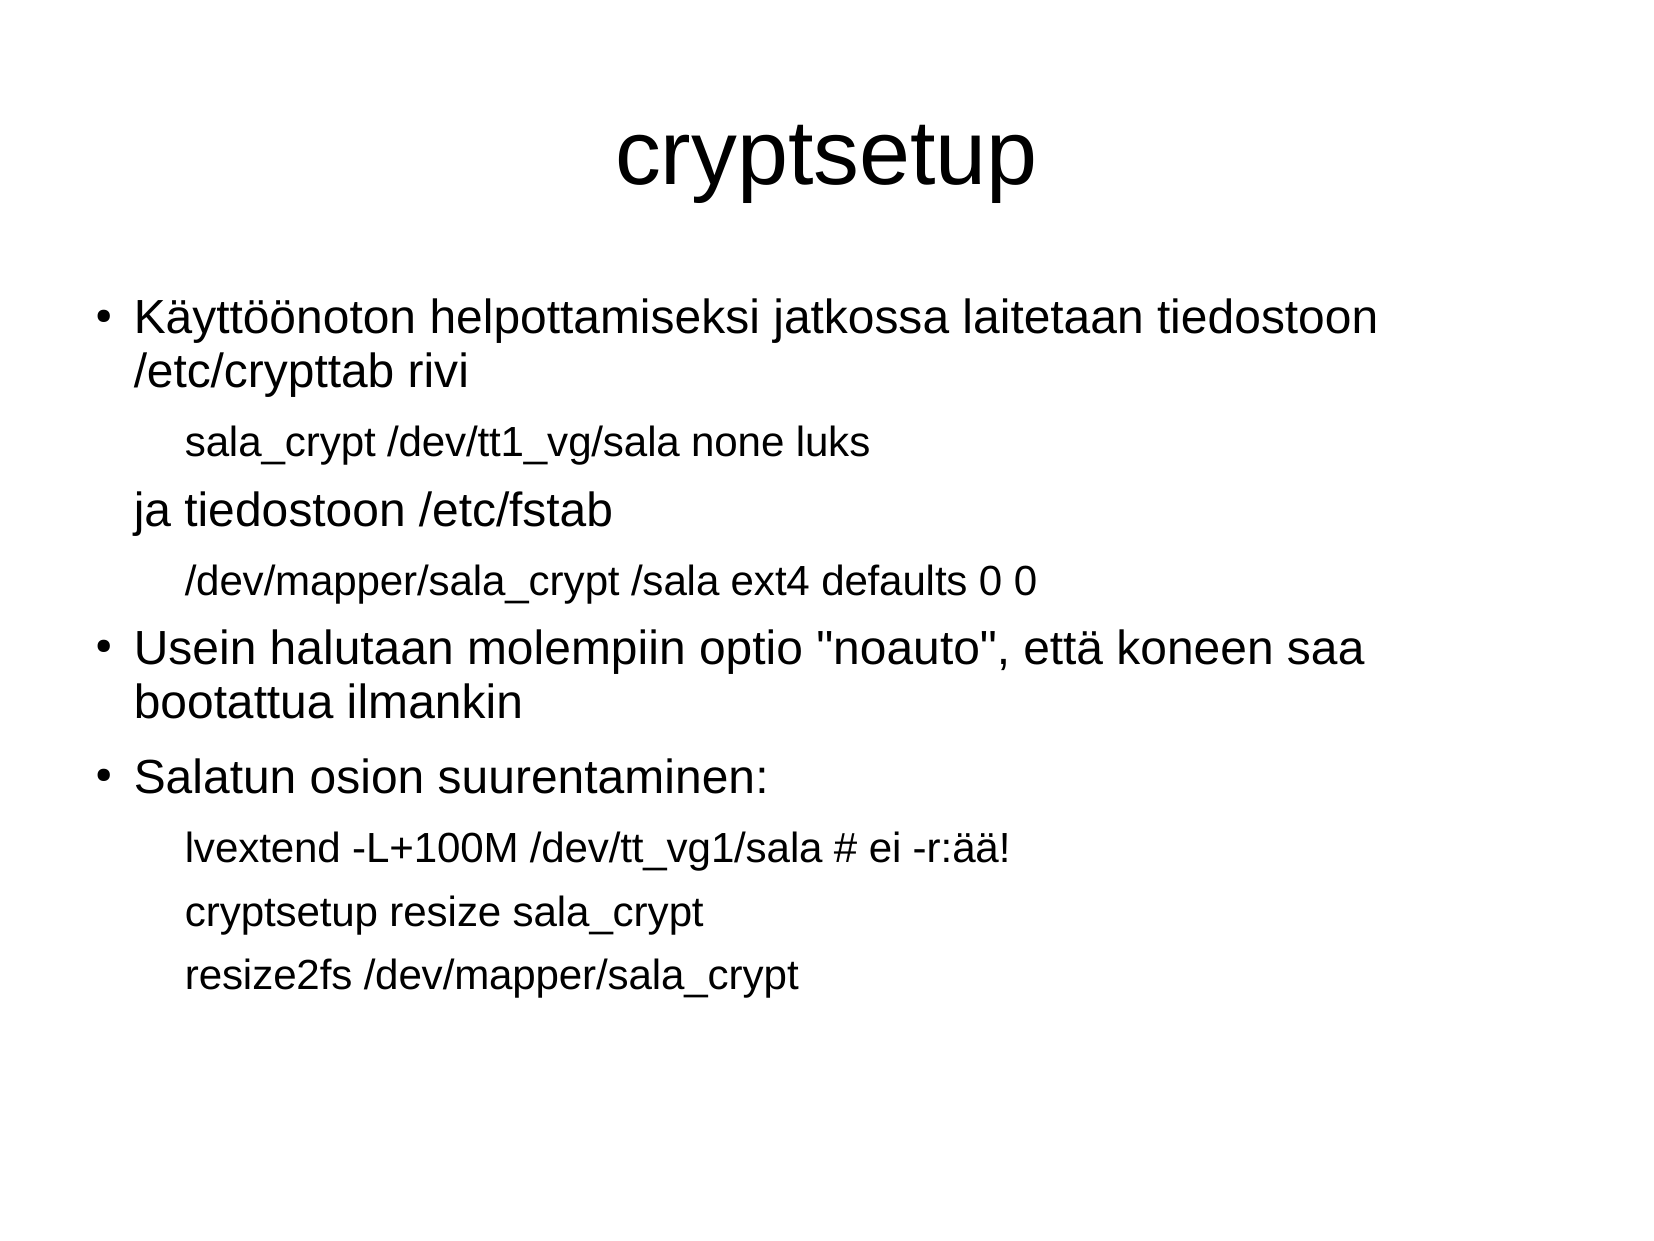

# cryptsetup
Käyttöönoton helpottamiseksi jatkossa laitetaan tiedostoon /etc/crypttab rivi
sala_crypt /dev/tt1_vg/sala none luks
ja tiedostoon /etc/fstab
/dev/mapper/sala_crypt /sala ext4 defaults 0 0
Usein halutaan molempiin optio "noauto", että koneen saa bootattua ilmankin
Salatun osion suurentaminen:
lvextend -L+100M /dev/tt_vg1/sala # ei -r:ää!
cryptsetup resize sala_crypt
resize2fs /dev/mapper/sala_crypt